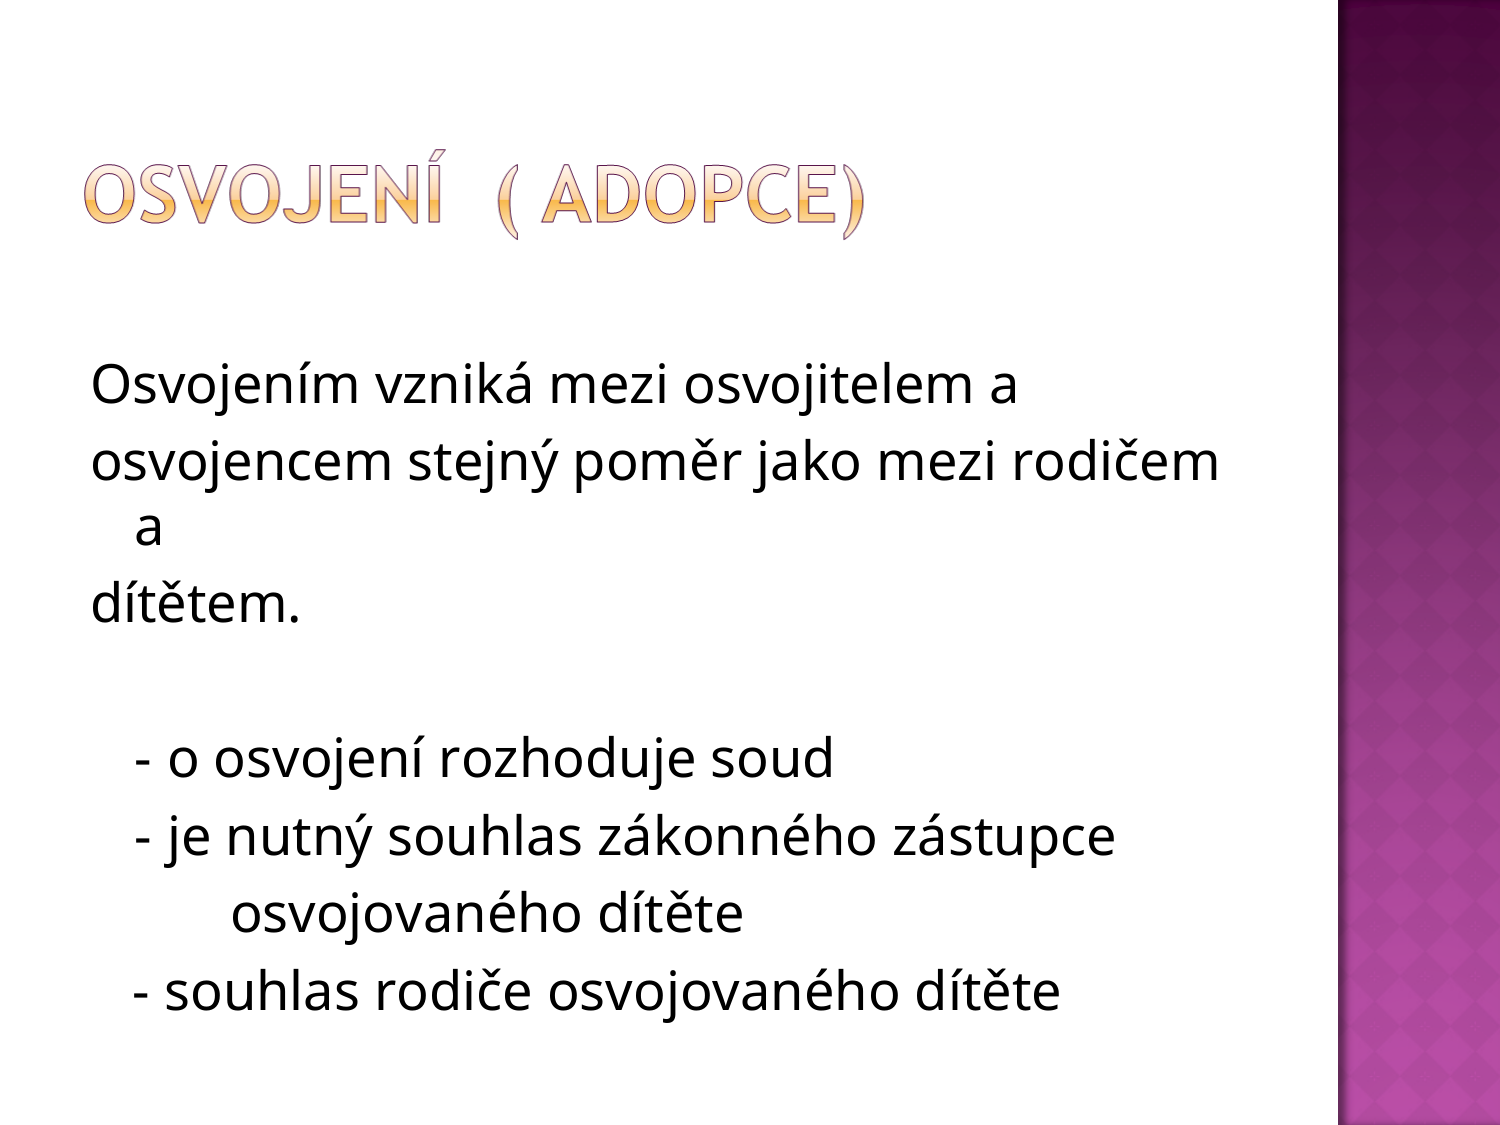

# Osvojením vzniká mezi osvojitelem a
osvojencem stejný poměr jako mezi rodičem a
dítětem.
	- o osvojení rozhoduje soud
	- je nutný souhlas zákonného zástupce
 osvojovaného dítěte
 - souhlas rodiče osvojovaného dítěte